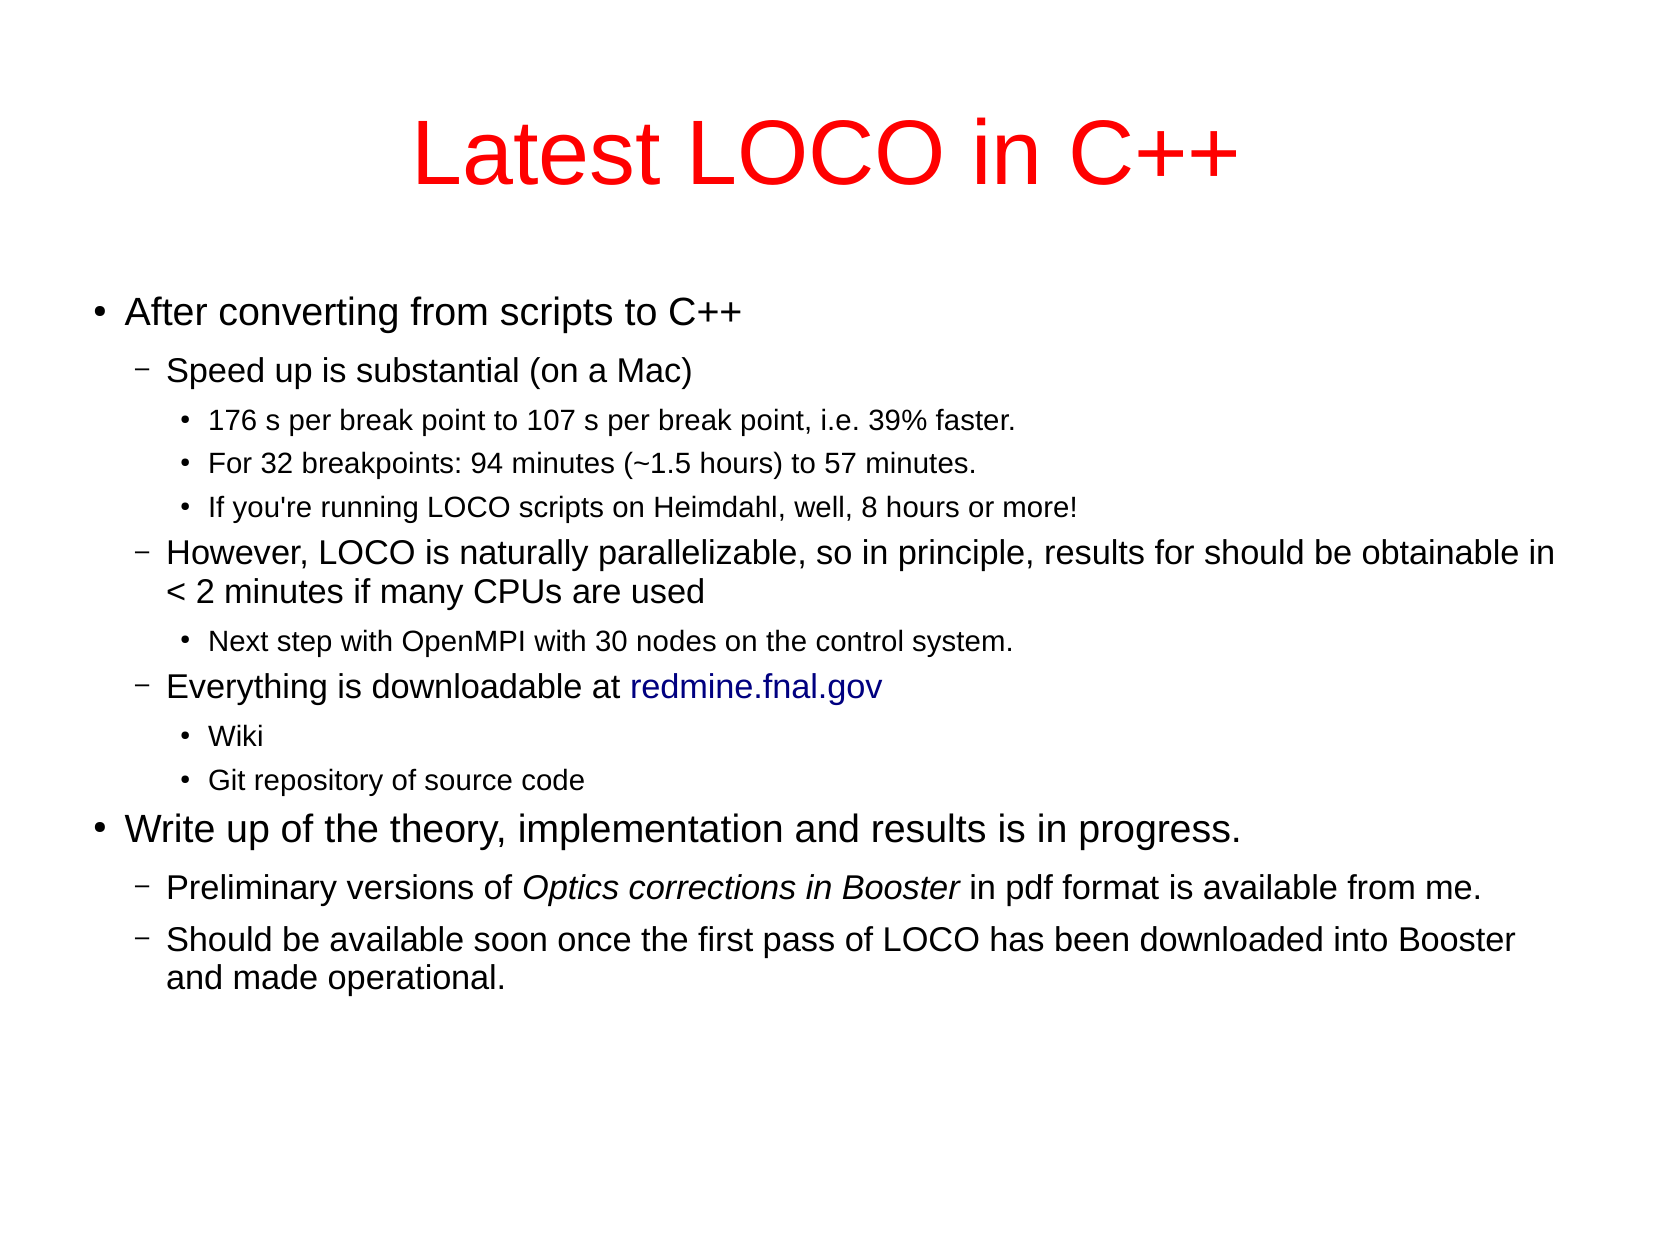

# Latest LOCO in C++
After converting from scripts to C++
Speed up is substantial (on a Mac)
176 s per break point to 107 s per break point, i.e. 39% faster.
For 32 breakpoints: 94 minutes (~1.5 hours) to 57 minutes.
If you're running LOCO scripts on Heimdahl, well, 8 hours or more!
However, LOCO is naturally parallelizable, so in principle, results for should be obtainable in < 2 minutes if many CPUs are used
Next step with OpenMPI with 30 nodes on the control system.
Everything is downloadable at redmine.fnal.gov
Wiki
Git repository of source code
Write up of the theory, implementation and results is in progress.
Preliminary versions of Optics corrections in Booster in pdf format is available from me.
Should be available soon once the first pass of LOCO has been downloaded into Booster and made operational.